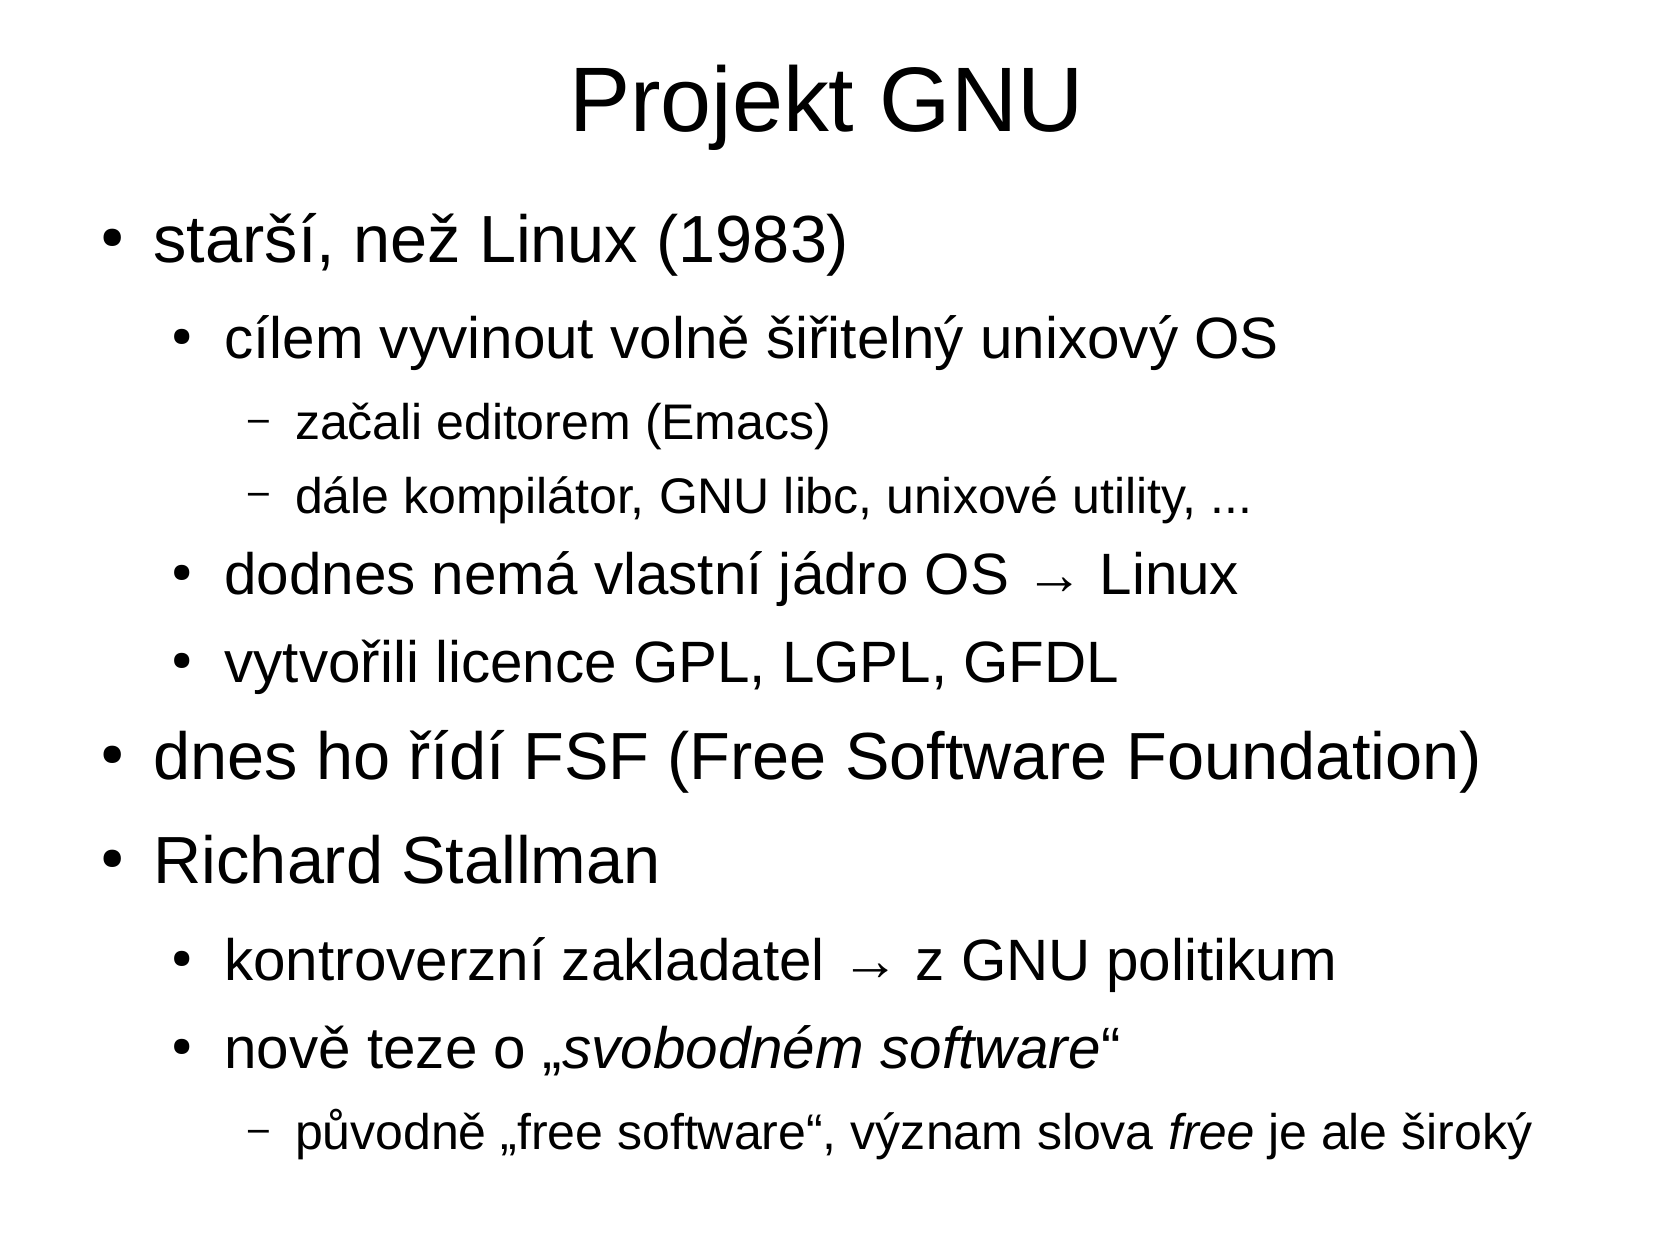

# Projekt GNU
starší, než Linux (1983)
cílem vyvinout volně šiřitelný unixový OS
začali editorem (Emacs)
dále kompilátor, GNU libc, unixové utility, ...
dodnes nemá vlastní jádro OS → Linux
vytvořili licence GPL, LGPL, GFDL
dnes ho řídí FSF (Free Software Foundation)
Richard Stallman
kontroverzní zakladatel → z GNU politikum
nově teze o „svobodném software“
původně „free software“, význam slova free je ale široký